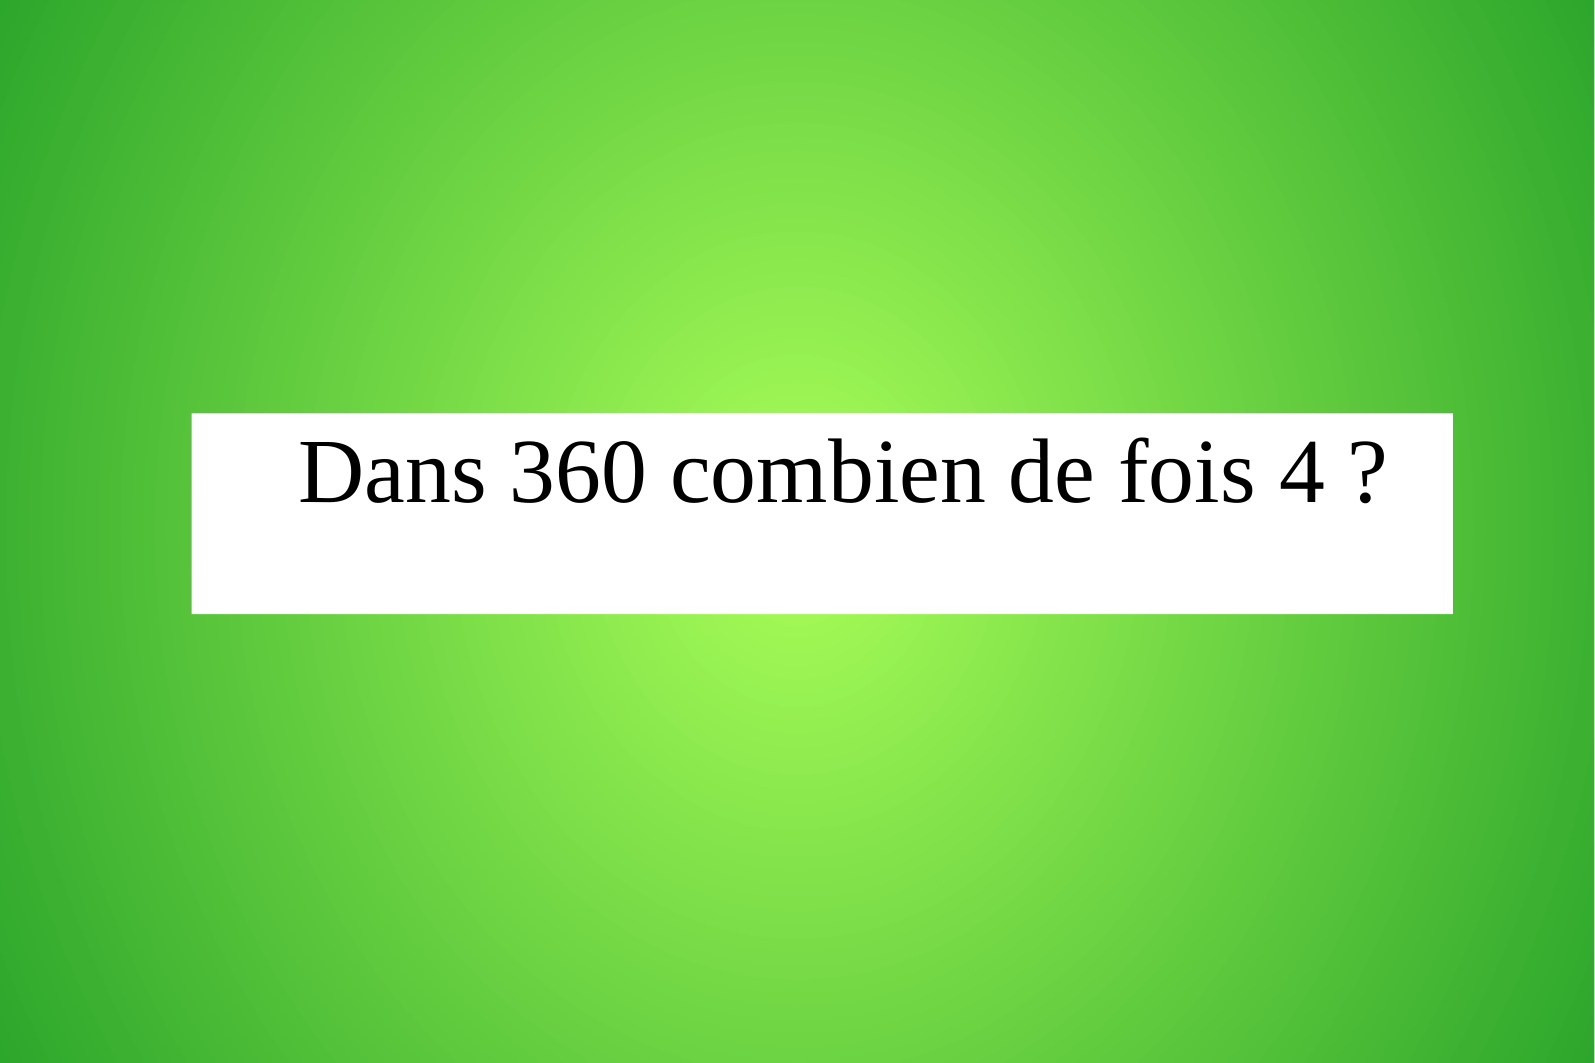

Dans 360 combien de fois 4 ?